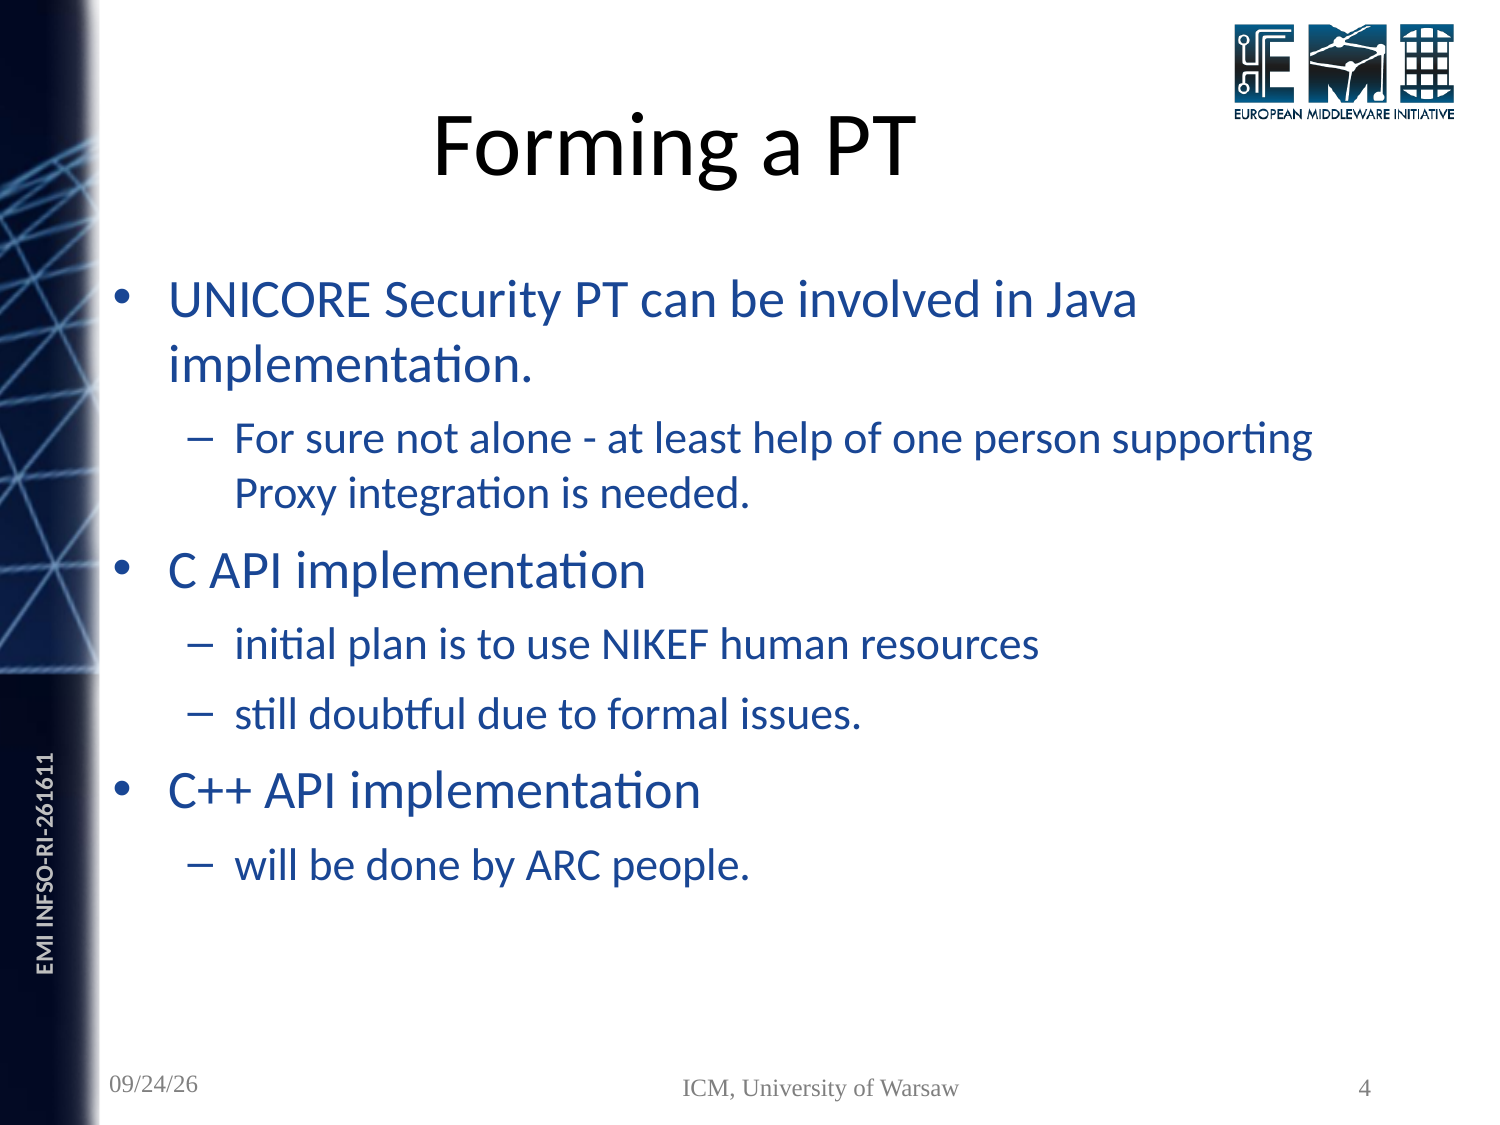

# Forming a PT
UNICORE Security PT can be involved in Java implementation.
For sure not alone - at least help of one person supporting Proxy integration is needed.
C API implementation
initial plan is to use NIKEF human resources
still doubtful due to formal issues.
C++ API implementation
will be done by ARC people.
4